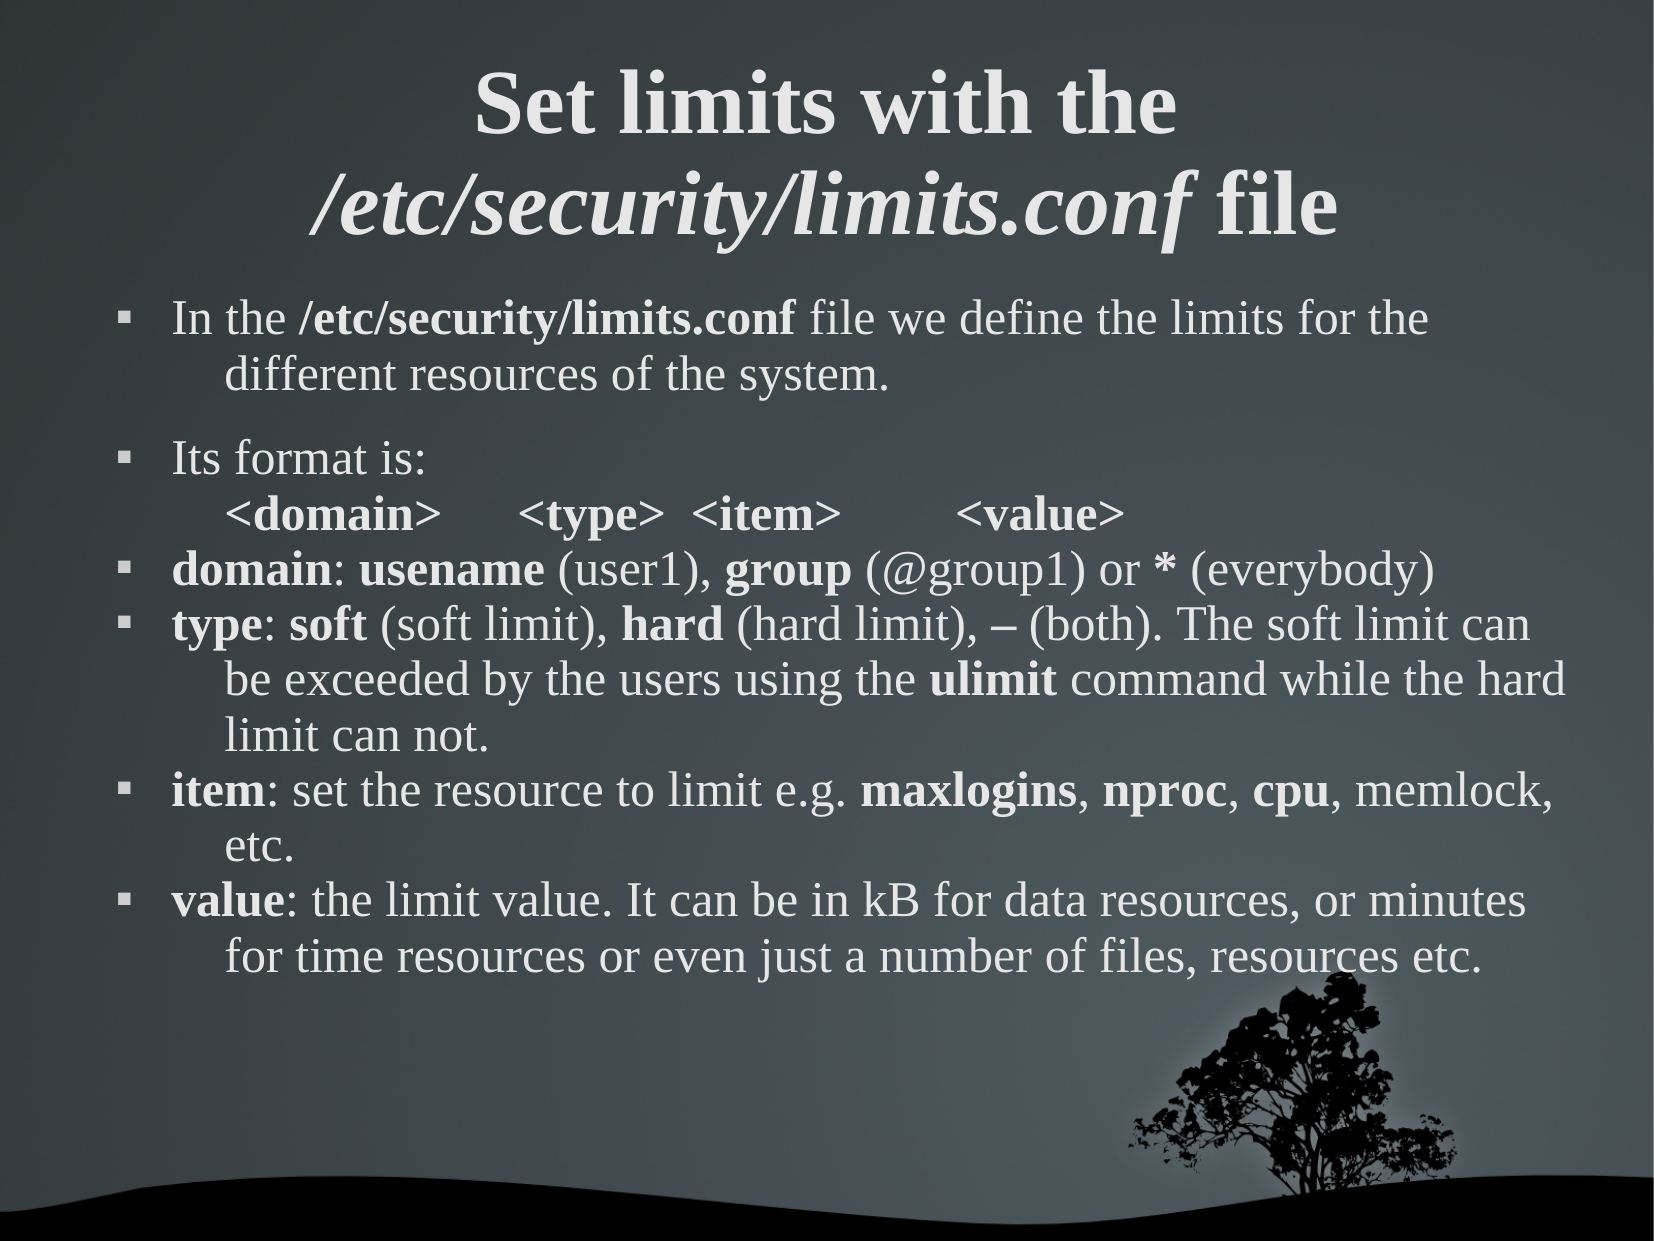

# Set limits with the /etc/security/limits.conf file
In the /etc/security/limits.conf file we define the limits for the different resources of the system.
Its format is:
<domain> <type> <item> <value>
domain: usename (user1), group (@group1) or * (everybody)
type: soft (soft limit), hard (hard limit), – (both). The soft limit can be exceeded by the users using the ulimit command while the hard limit can not.
item: set the resource to limit e.g. maxlogins, nproc, cpu, memlock, etc.
value: the limit value. It can be in kB for data resources, or minutes for time resources or even just a number of files, resources etc.